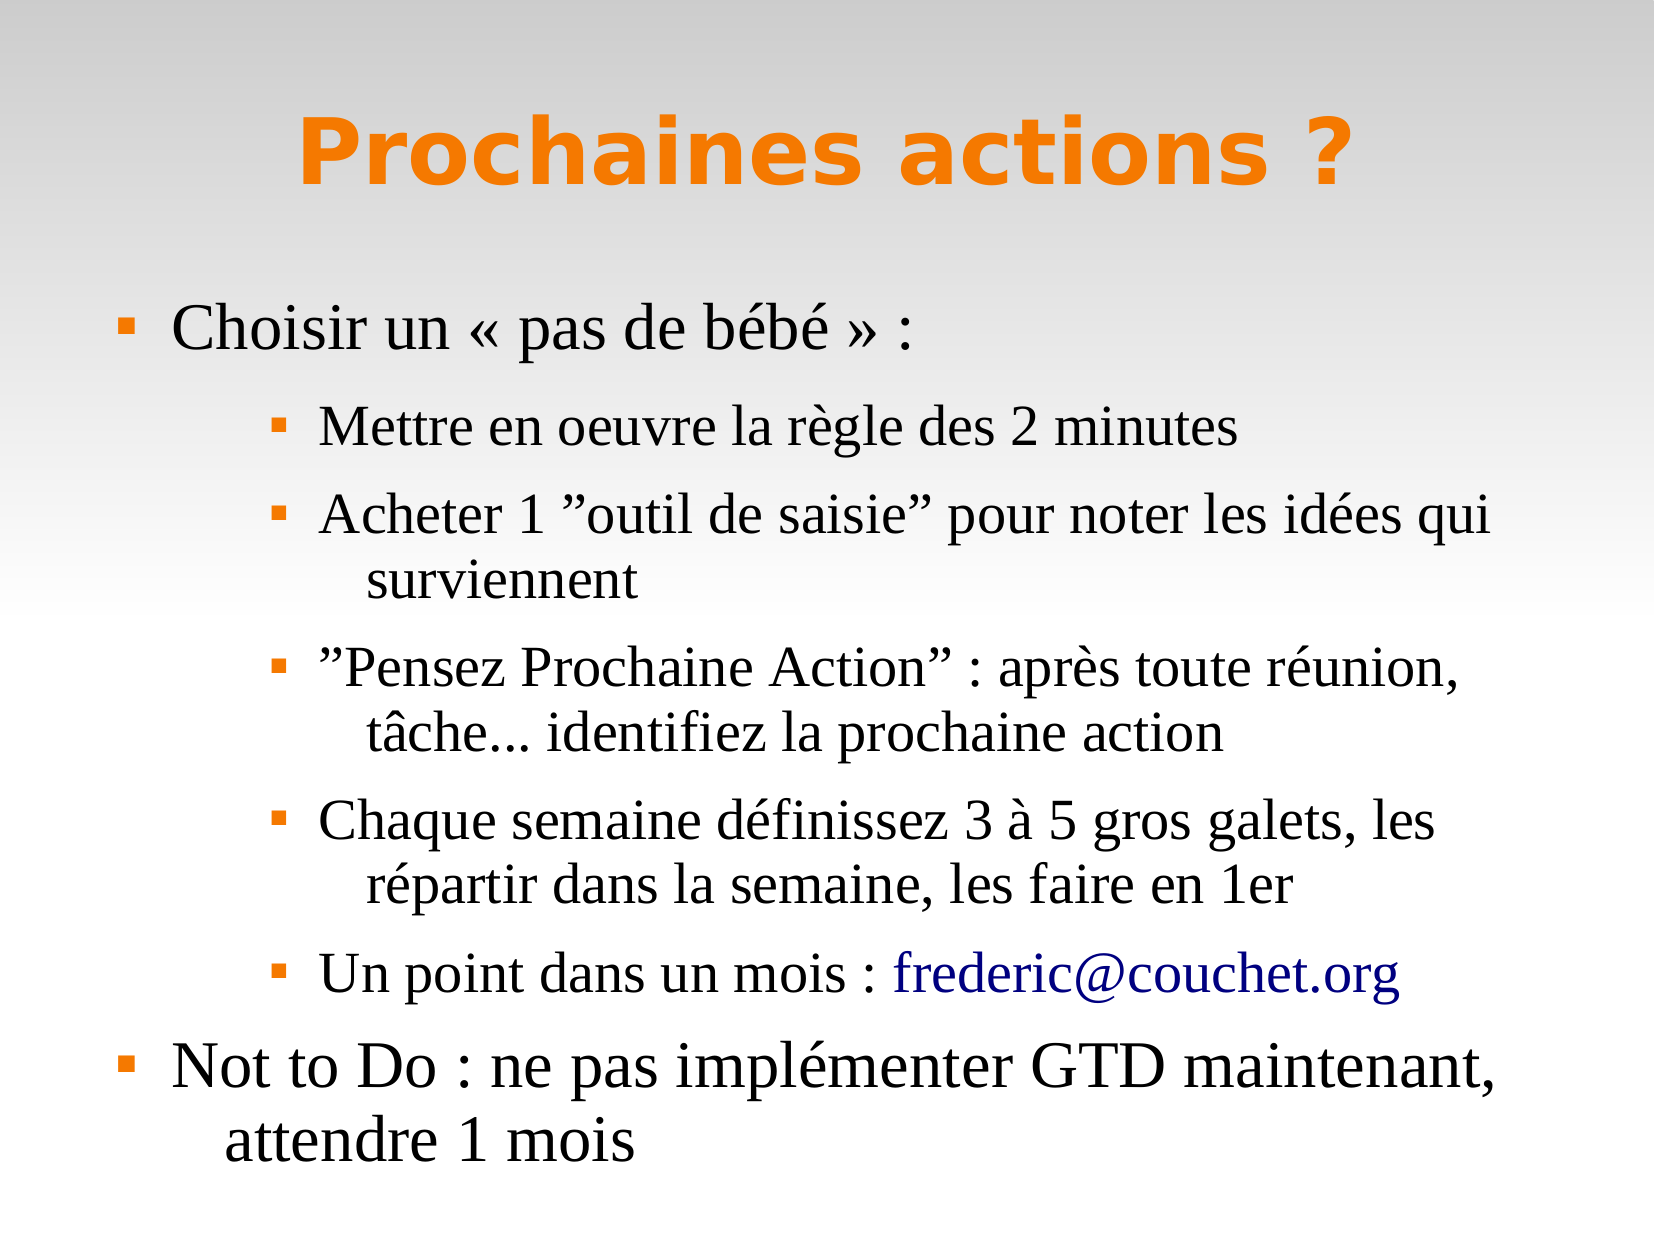

# Prochaines actions ?
Choisir un « pas de bébé » :
Mettre en oeuvre la règle des 2 minutes
Acheter 1 ”outil de saisie” pour noter les idées qui surviennent
”Pensez Prochaine Action” : après toute réunion, tâche... identifiez la prochaine action
Chaque semaine définissez 3 à 5 gros galets, les répartir dans la semaine, les faire en 1er
Un point dans un mois : frederic@couchet.org
Not to Do : ne pas implémenter GTD maintenant, attendre 1 mois